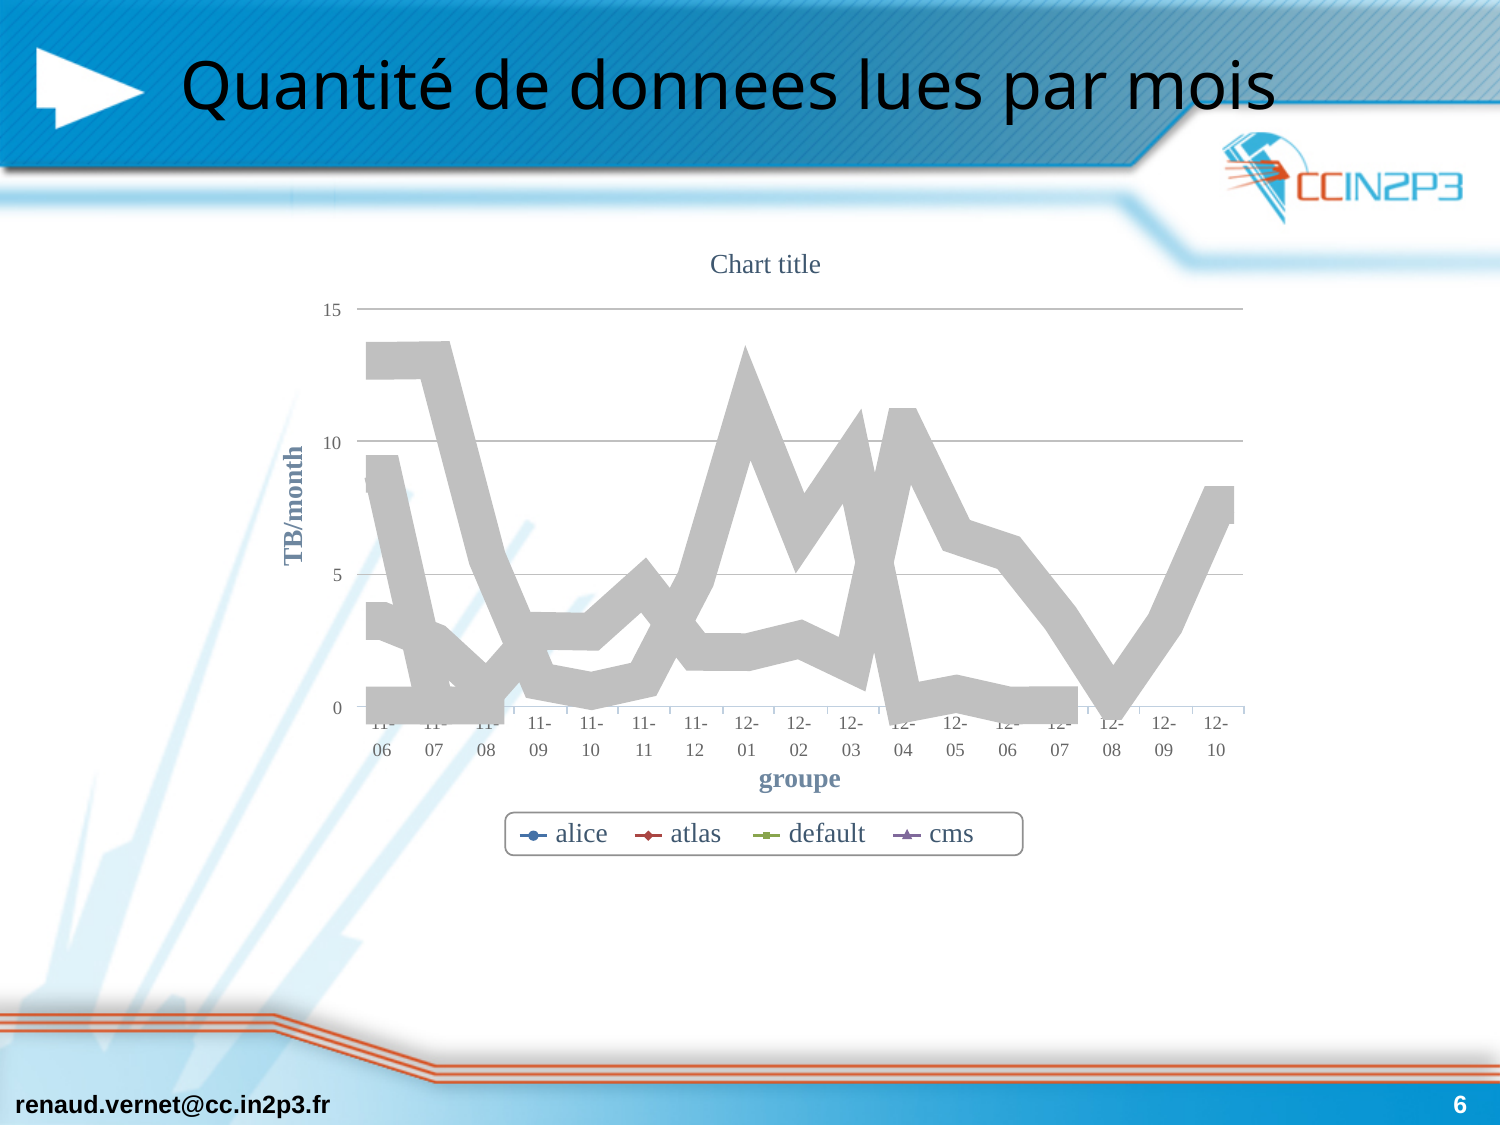

# Quantité de donnees lues par mois
6